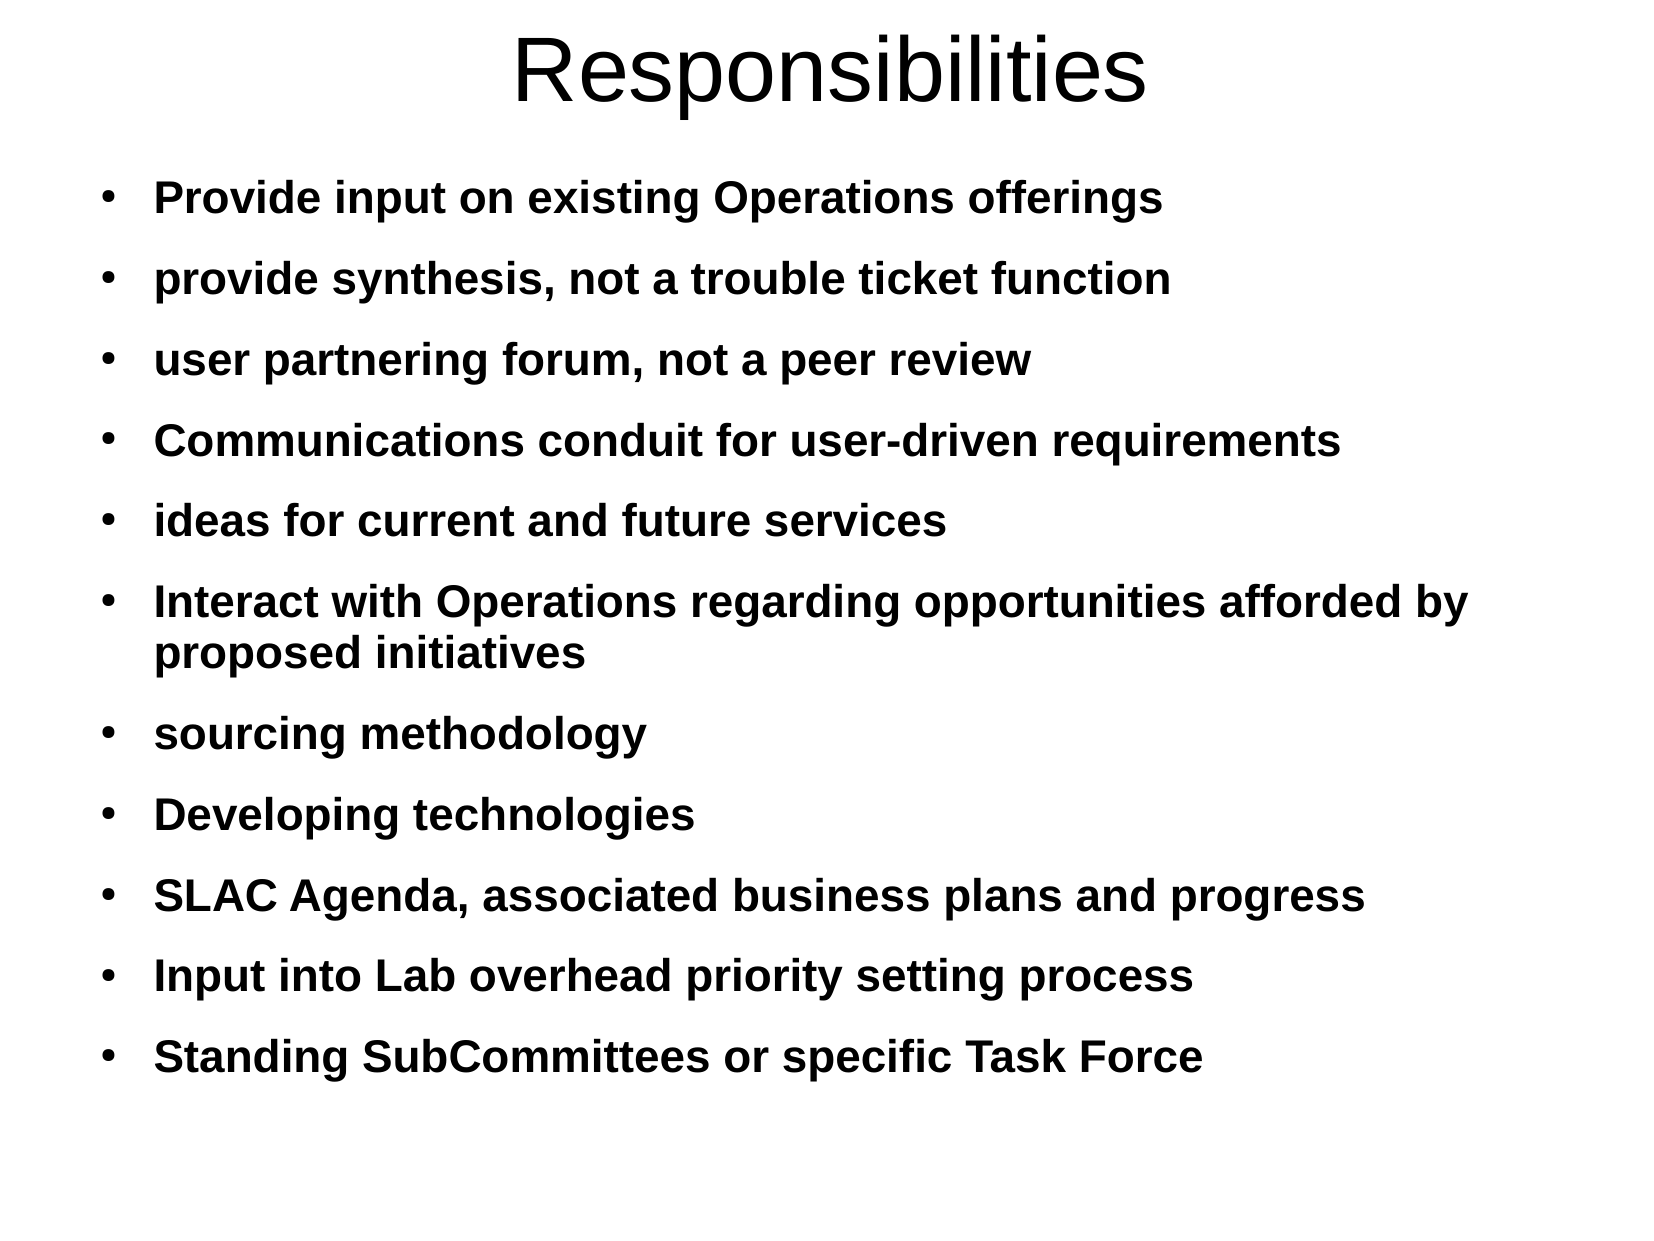

# Responsibilities
Provide input on existing Operations offerings
provide synthesis, not a trouble ticket function
user partnering forum, not a peer review
Communications conduit for user-driven requirements
ideas for current and future services
Interact with Operations regarding opportunities afforded by proposed initiatives
sourcing methodology
Developing technologies
SLAC Agenda, associated business plans and progress
Input into Lab overhead priority setting process
Standing SubCommittees or specific Task Force